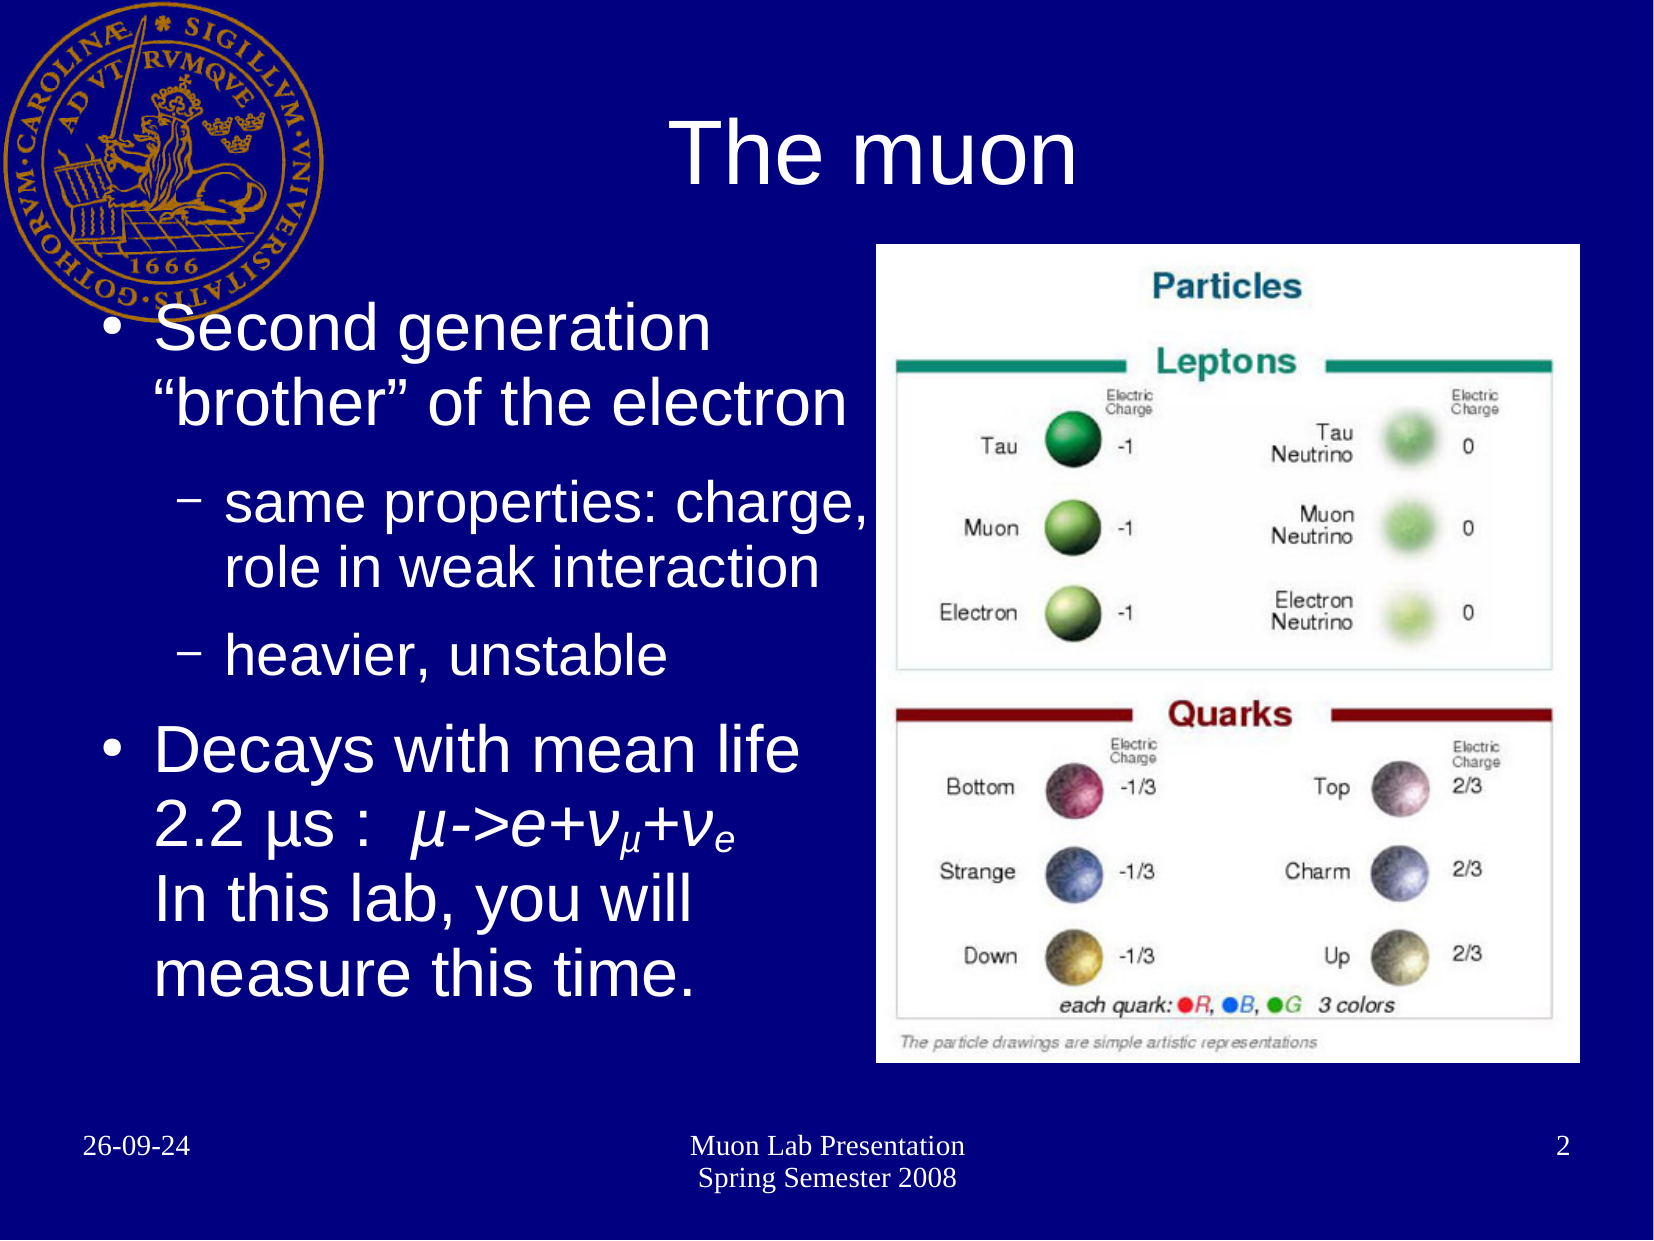

# The muon
Second generation “brother” of the electron
same properties: charge, role in weak interaction
heavier, unstable
Decays with mean life 2.2 µs : µ->e+νµ+νe
In this lab, you will measure this time.
2